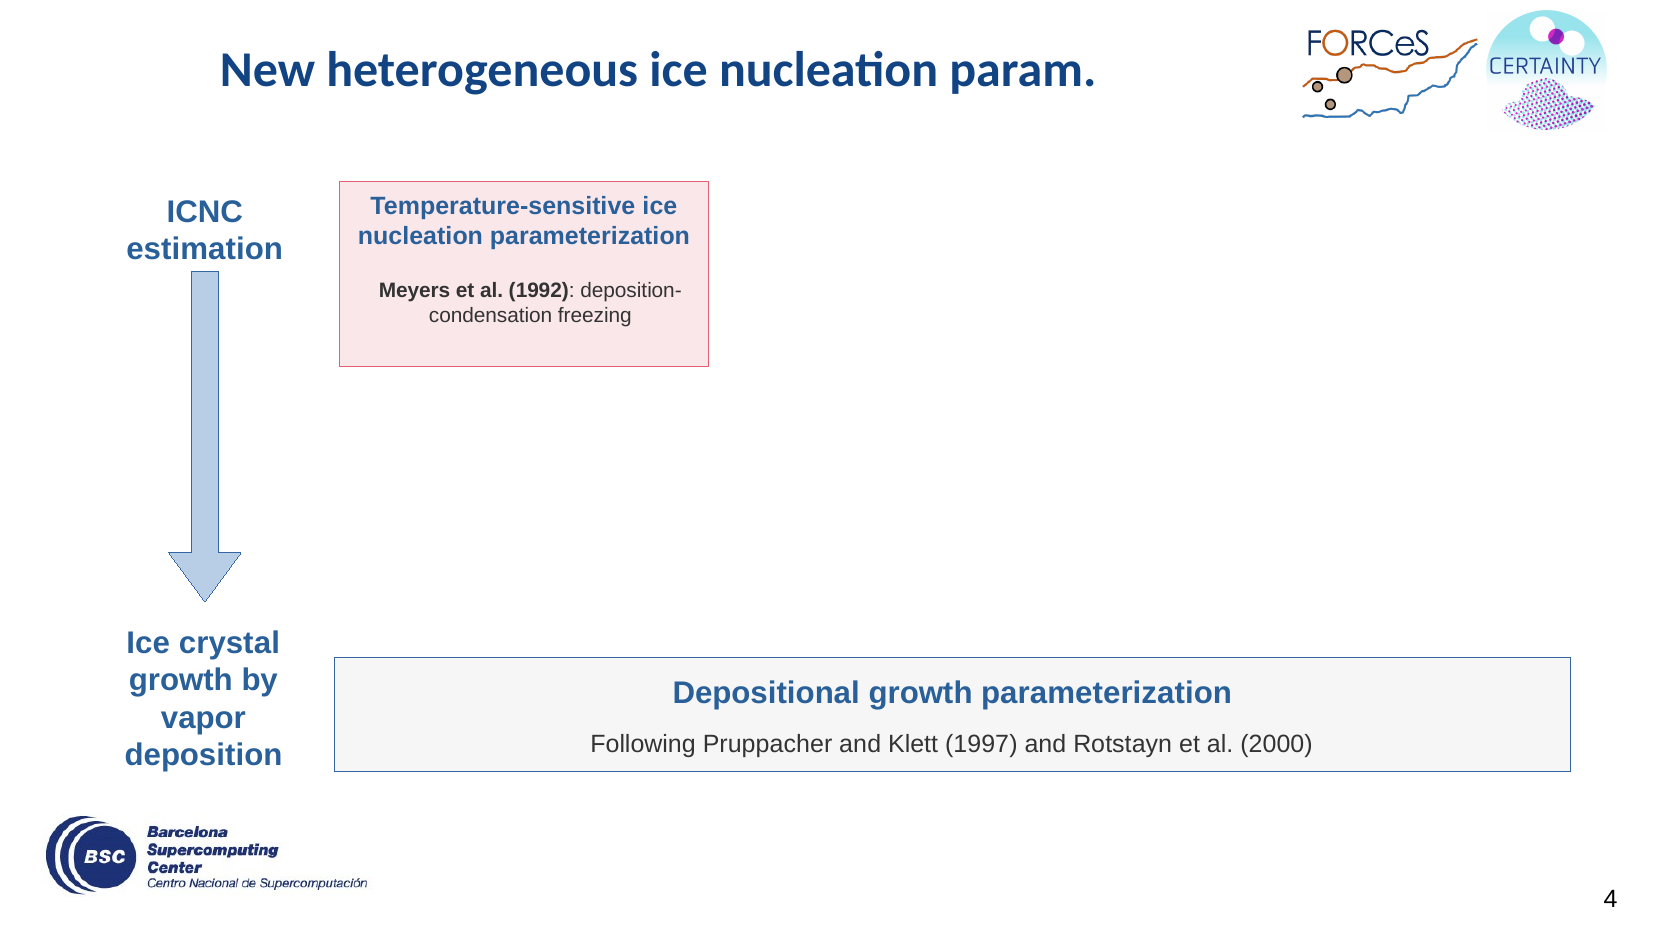

New heterogeneous ice nucleation param.
Temperature-sensitive ice nucleation parameterization
ICNC estimation
Meyers et al. (1992): deposition-condensation freezing
Ice crystal growth by vapor deposition
Depositional growth parameterization
Following Pruppacher and Klett (1997) and Rotstayn et al. (2000)
 The Meyers et al. (1992) parameterization used in the original ECMWF IFS model.
 Aerosol-sensitive (A-s) ice nucleation parameterization including primary ice production (PIP) processes by Harrison et al. (2019) (“H”).
 A-s ice nucleation param. by Harrison et al. (2019) in combination with Wilson et al. (2015) (“H+W”).
 and 5) same as in “3” but in combination with a random forest model for secondary ice production RaFSIPv1 and RaFSIPv2 (Georgakaki and Nenes, 2024).
Ni: ice crystal number concentration
esl: saturation vapor pressure with respect to liquid water
esi: saturation vapor pressure with respect to ice
Two approaches available:
RaFSIPv1: multiply the primary ice in each grid cell for each time step with an Ice Enhancement Factor (IEF) that accounts for SIP effects (not shown)
RaFSIPv2: the SIP is directly estimated from the random forest parameterization
The modeled ice nucleating particles (INPs) were evaluated in the previous version of the transport model (TM4), which uses the same principles as TM5, against observations from "Impact of Biogenic versus Anthropogenic emissions on Clouds and Climate: towards a Holistic UnderStanding" (BACCHUS) (http://www.bacchus-env.eu/in/index.php) and Wex et al. (2019) in Chatziparaschos et al. (2023).